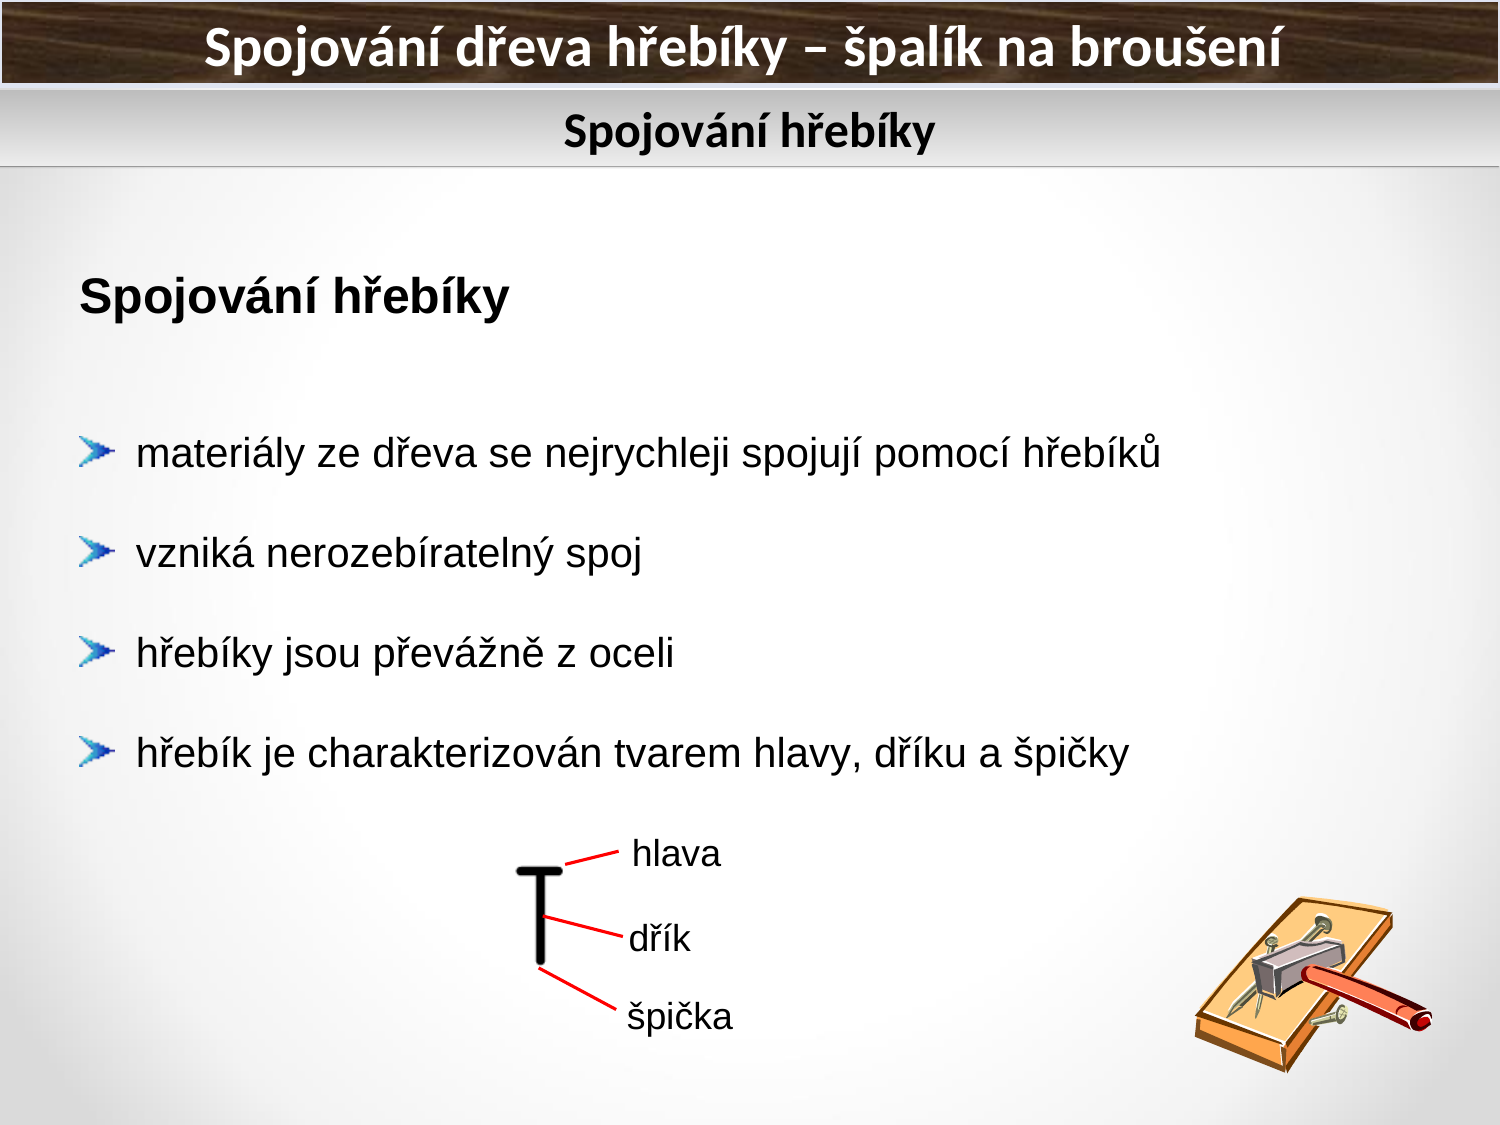

Spojování dřeva hřebíky – špalík na broušení
Spojování hřebíky
Spojování hřebíky
materiály ze dřeva se nejrychleji spojují pomocí hřebíků
vzniká nerozebíratelný spoj
hřebíky jsou převážně z oceli
hřebík je charakterizován tvarem hlavy, dříku a špičky
hlava
dřík
špička